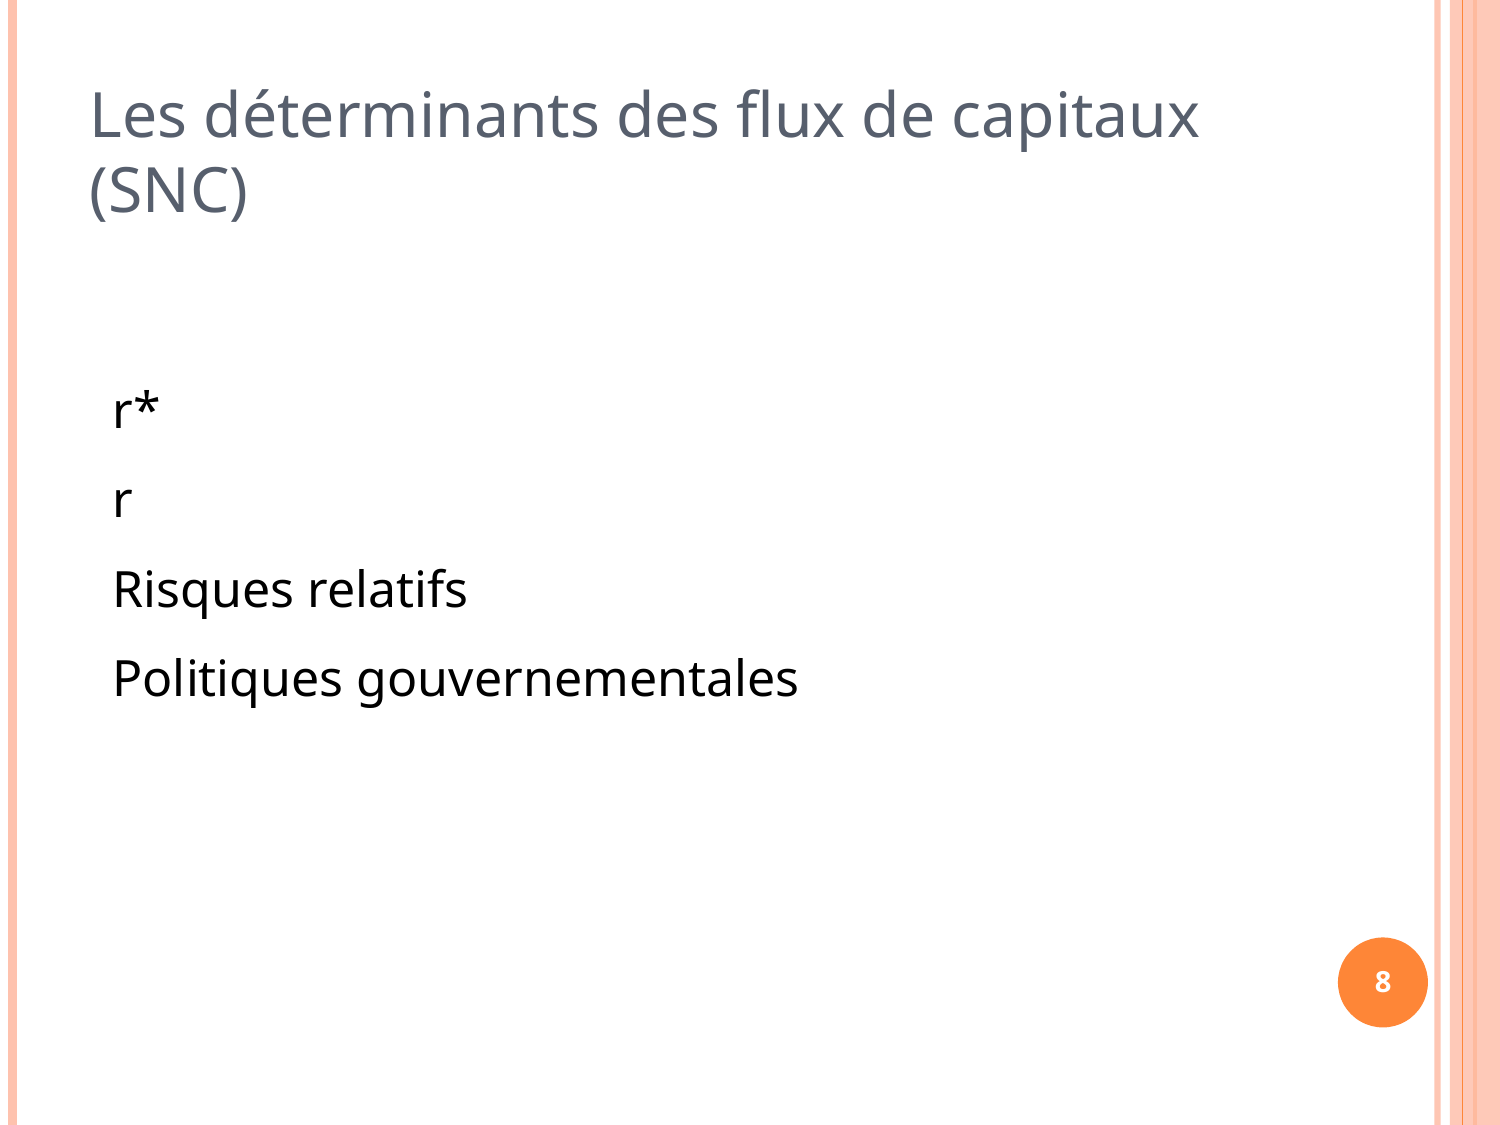

# Les déterminants des flux de capitaux (SNC)
r*
r
Risques relatifs
Politiques gouvernementales